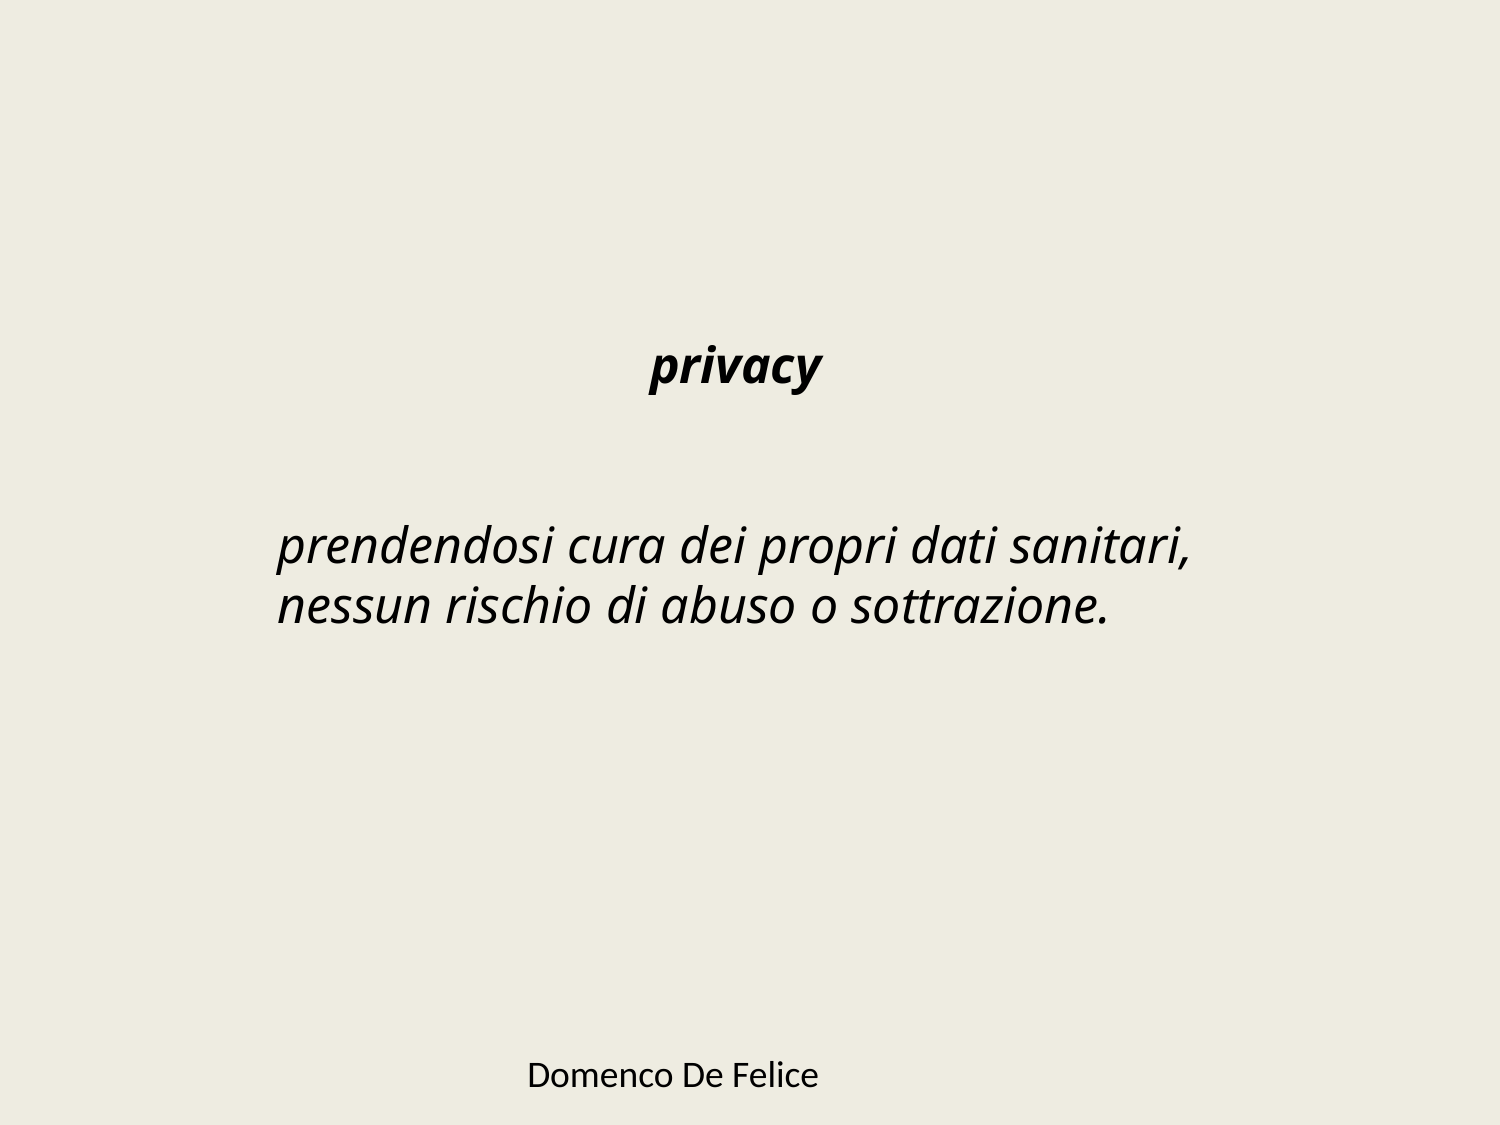

privacy
prendendosi cura dei propri dati sanitari,
nessun rischio di abuso o sottrazione.
Domenco De Felice